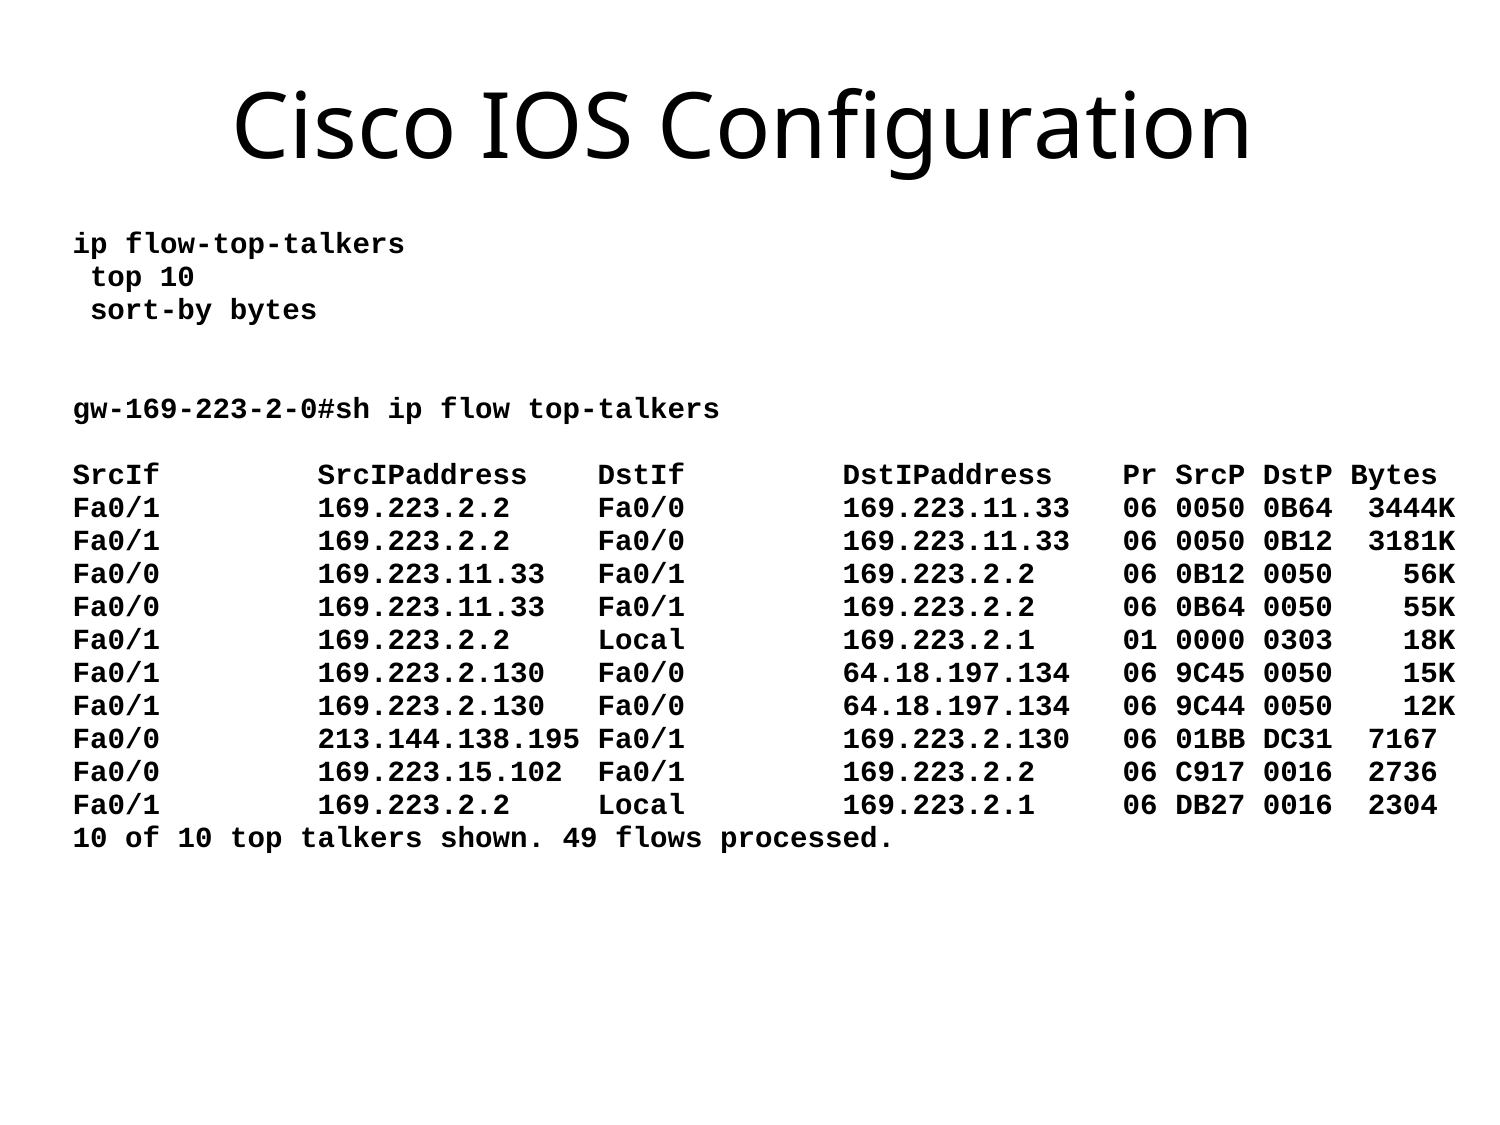

# Cisco IOS Configuration
ip flow-top-talkers
 top 10
 sort-by bytes
gw-169-223-2-0#sh ip flow top-talkers
SrcIf SrcIPaddress DstIf DstIPaddress Pr SrcP DstP Bytes
Fa0/1 169.223.2.2 Fa0/0 169.223.11.33 06 0050 0B64 3444K
Fa0/1 169.223.2.2 Fa0/0 169.223.11.33 06 0050 0B12 3181K
Fa0/0 169.223.11.33 Fa0/1 169.223.2.2 06 0B12 0050 56K
Fa0/0 169.223.11.33 Fa0/1 169.223.2.2 06 0B64 0050 55K
Fa0/1 169.223.2.2 Local 169.223.2.1 01 0000 0303 18K
Fa0/1 169.223.2.130 Fa0/0 64.18.197.134 06 9C45 0050 15K
Fa0/1 169.223.2.130 Fa0/0 64.18.197.134 06 9C44 0050 12K
Fa0/0 213.144.138.195 Fa0/1 169.223.2.130 06 01BB DC31 7167
Fa0/0 169.223.15.102 Fa0/1 169.223.2.2 06 C917 0016 2736
Fa0/1 169.223.2.2 Local 169.223.2.1 06 DB27 0016 2304
10 of 10 top talkers shown. 49 flows processed.